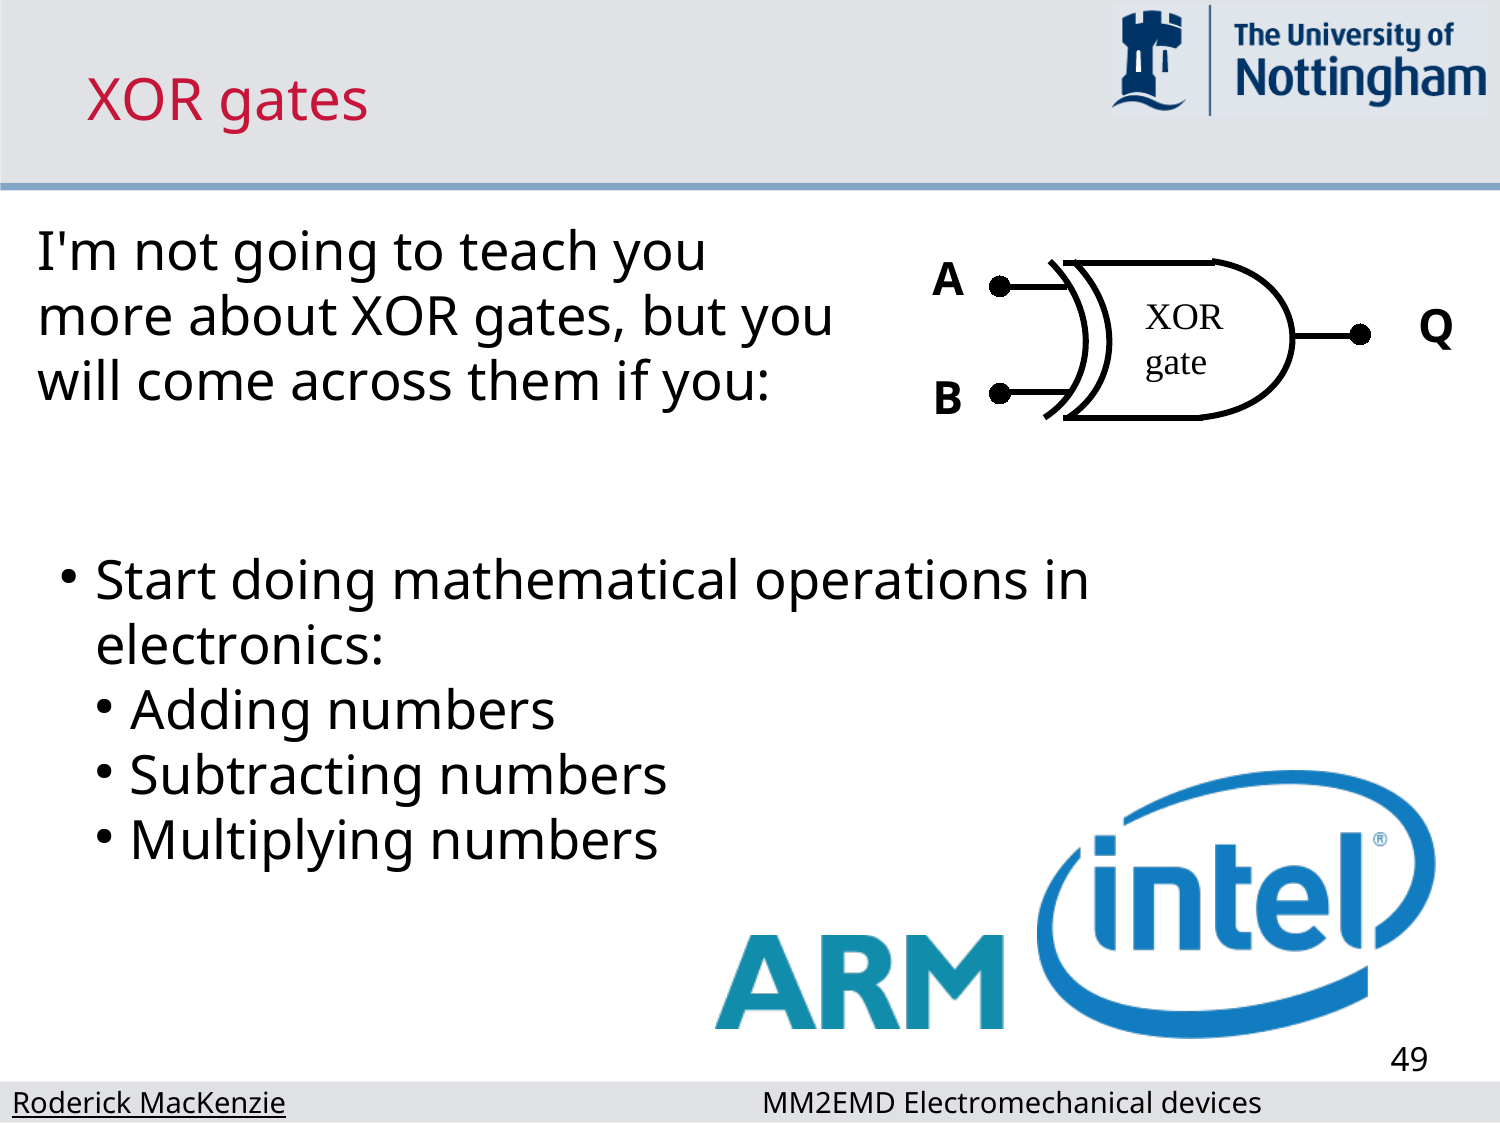

# XOR gates
I'm not going to teach you more about XOR gates, but you will come across them if you:
A
XOR
gate
Q
B
Start doing mathematical operations in electronics:
Adding numbers
Subtracting numbers
Multiplying numbers